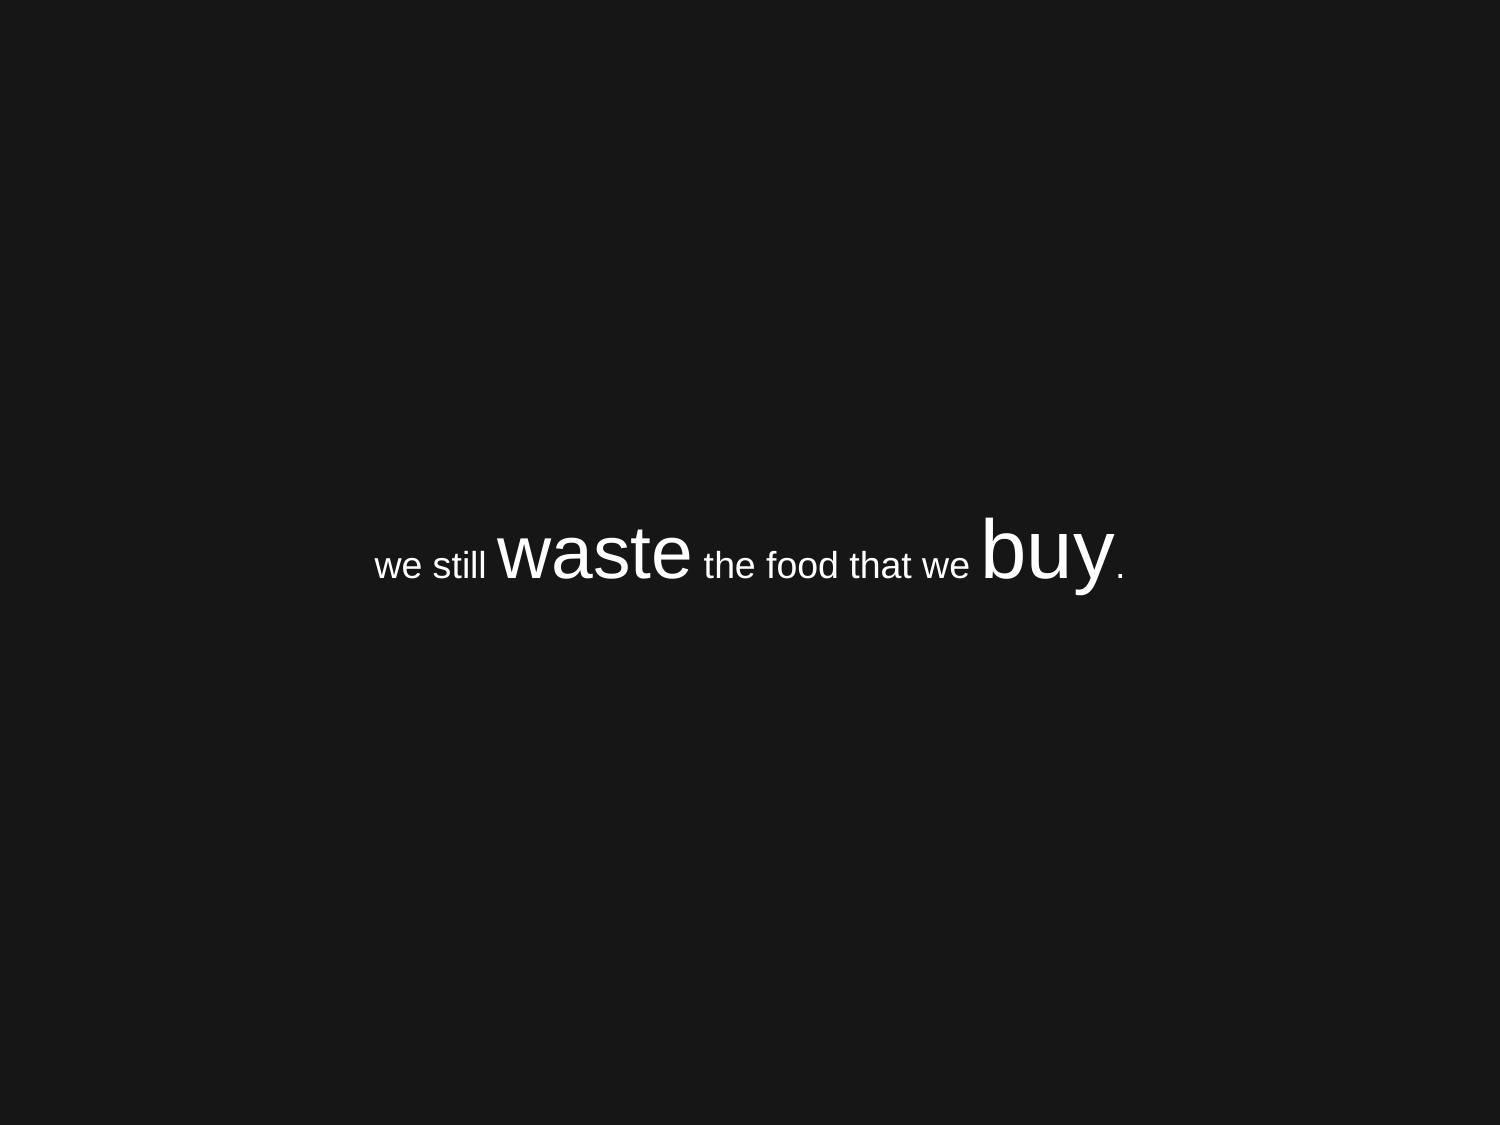

we still waste the food that we buy.